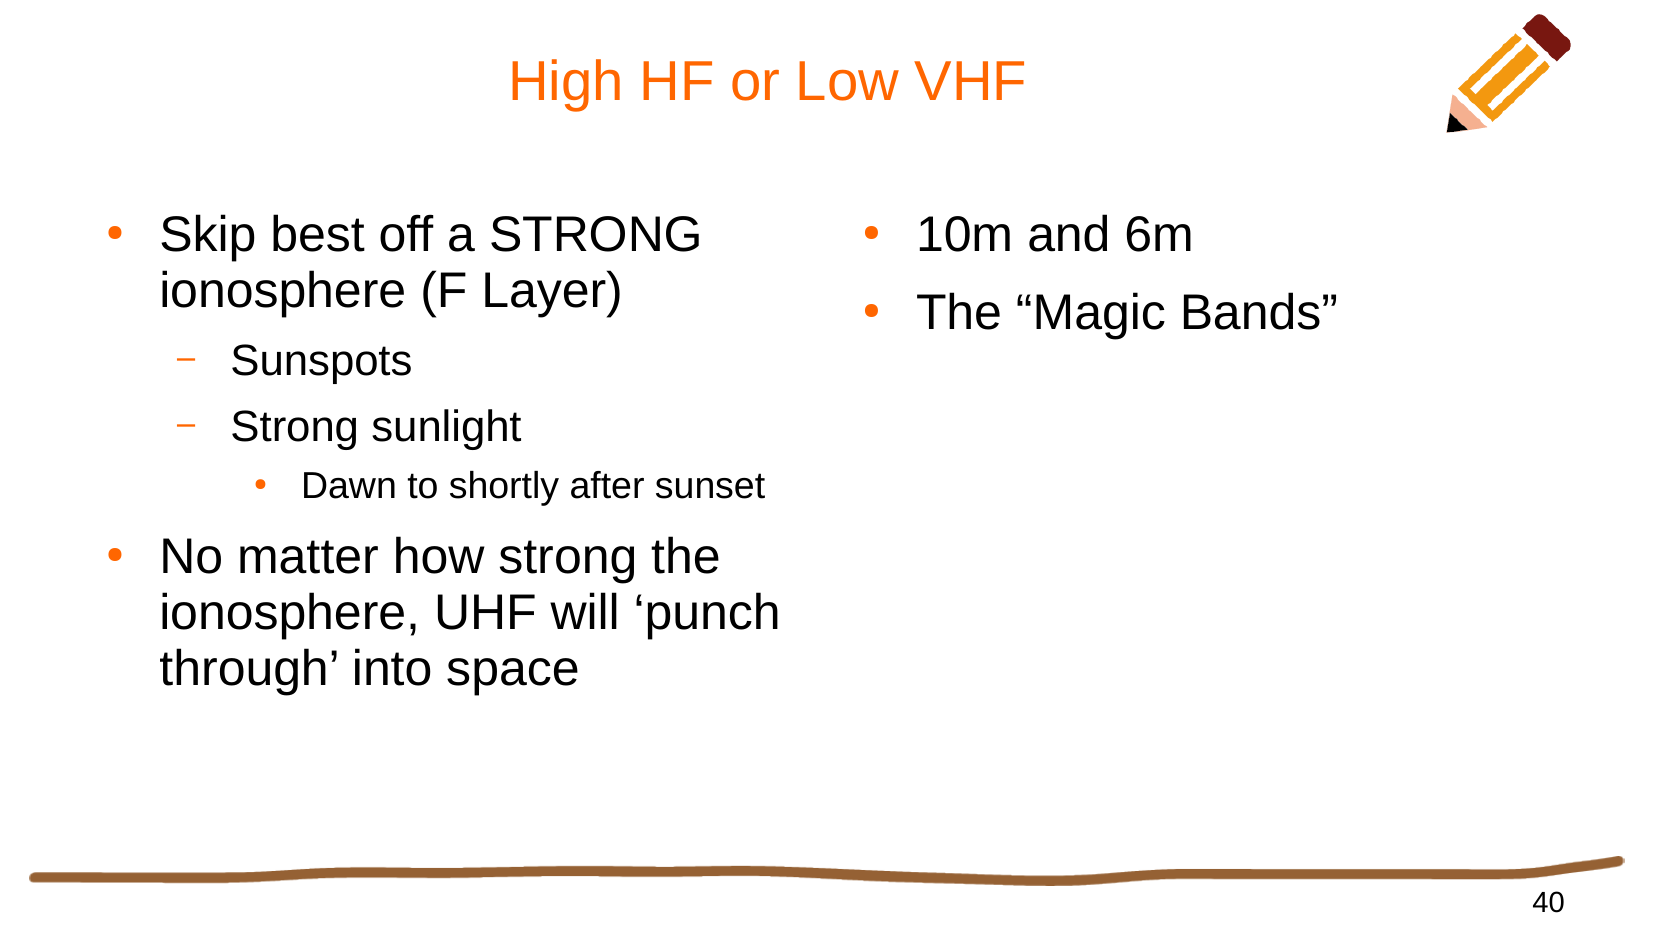

# High HF or Low VHF
Skip best off a STRONG ionosphere (F Layer)
Sunspots
Strong sunlight
Dawn to shortly after sunset
No matter how strong the ionosphere, UHF will ‘punch through’ into space
10m and 6m
The “Magic Bands”
40